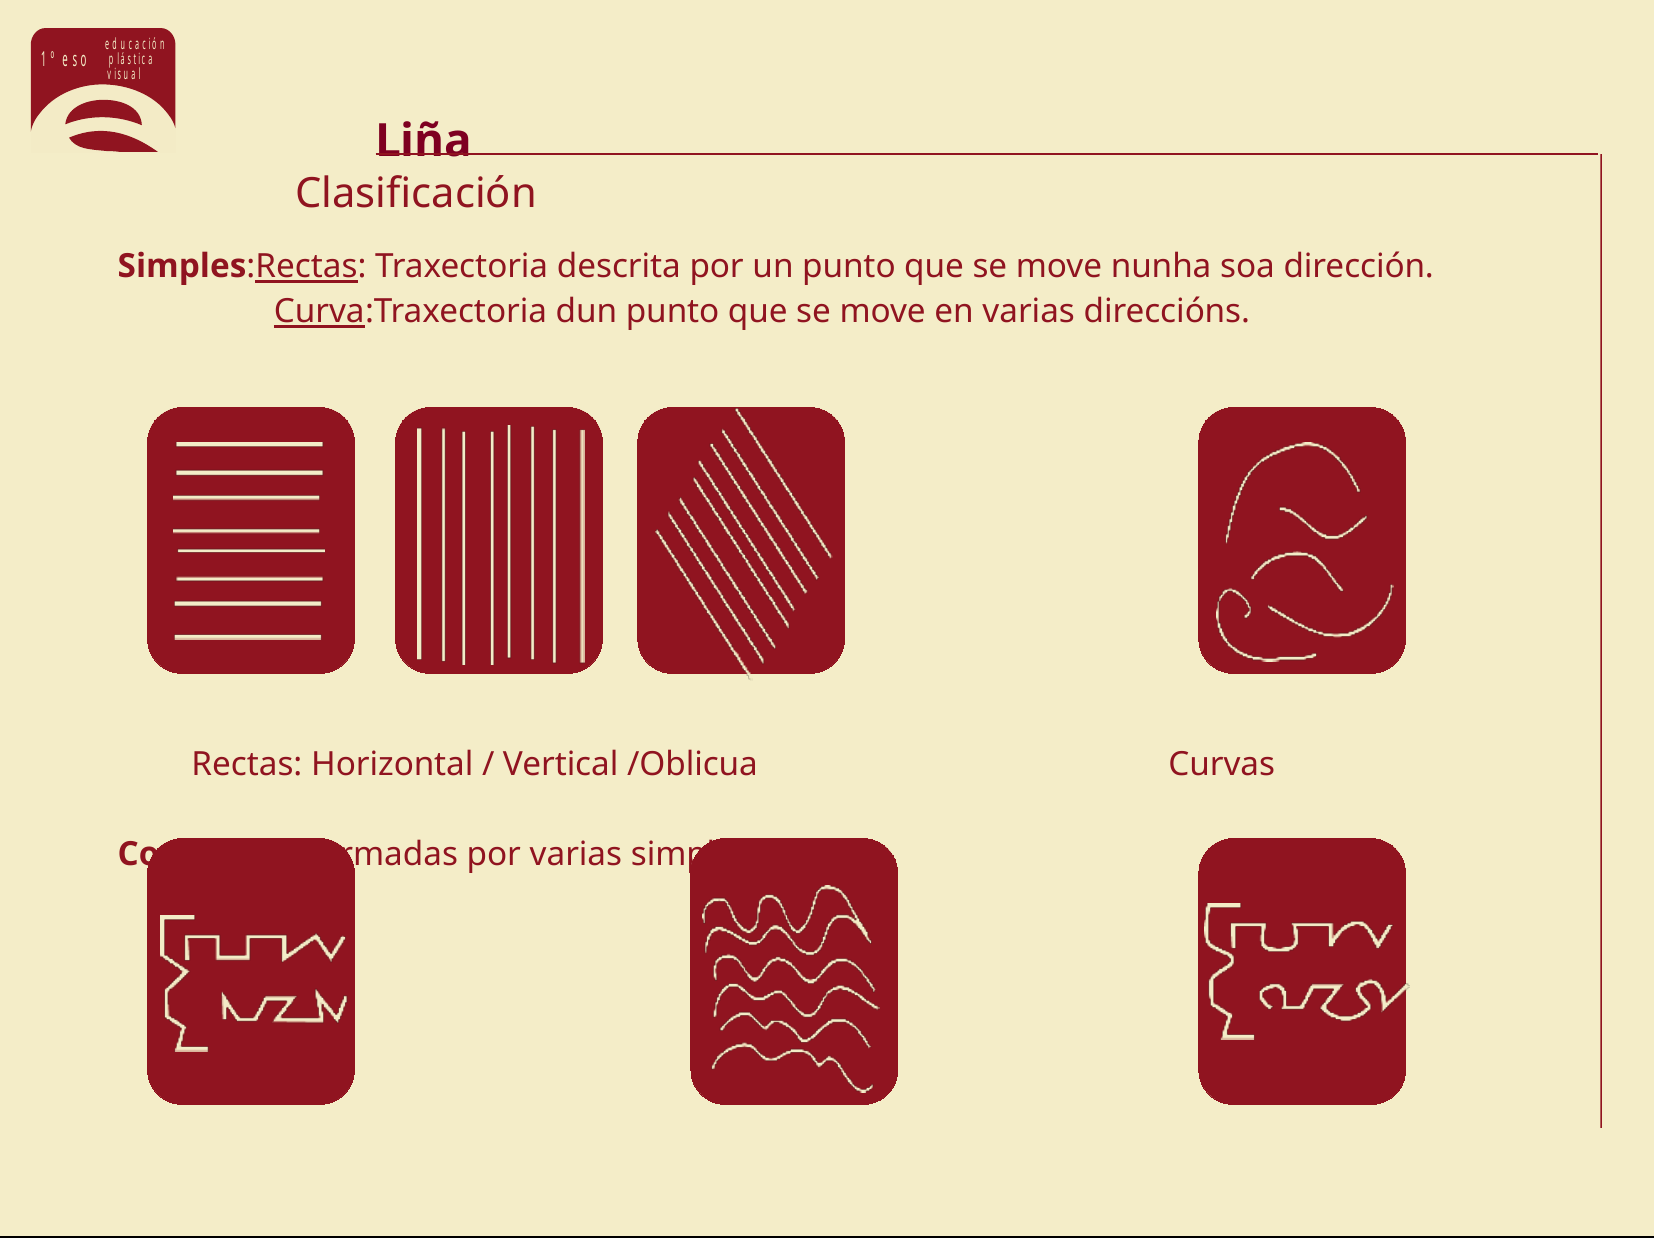

Liña
Clasificación
Simples:Rectas: Traxectoria descrita por un punto que se move nunha soa dirección.
		 Curva:Traxectoria dun punto que se move en varias direccións.
	Rectas: Horizontal / Vertical /Oblicua						 Curvas
Composta: Formadas por varias simples
 Quebrada.					 Ondulada.					 Mixta
#